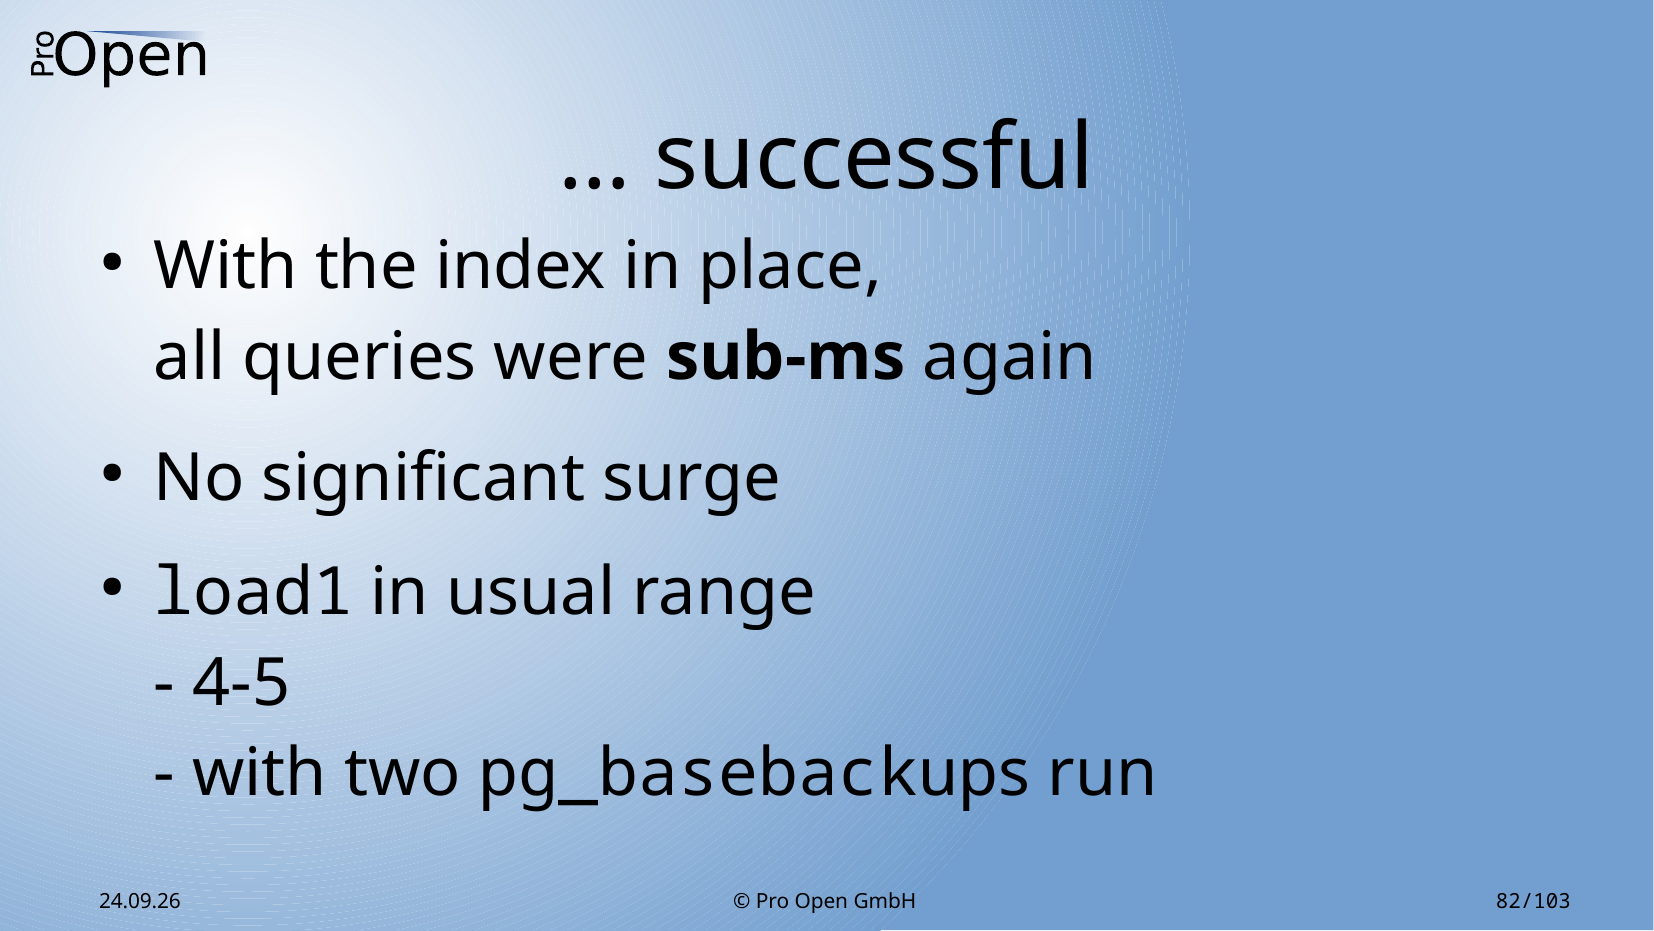

# … successful
With the index in place,
all queries were sub-ms again
No significant surge
load1 in usual range
- 4-5
- with two pg_basebackups run
© Pro Open GmbH
82